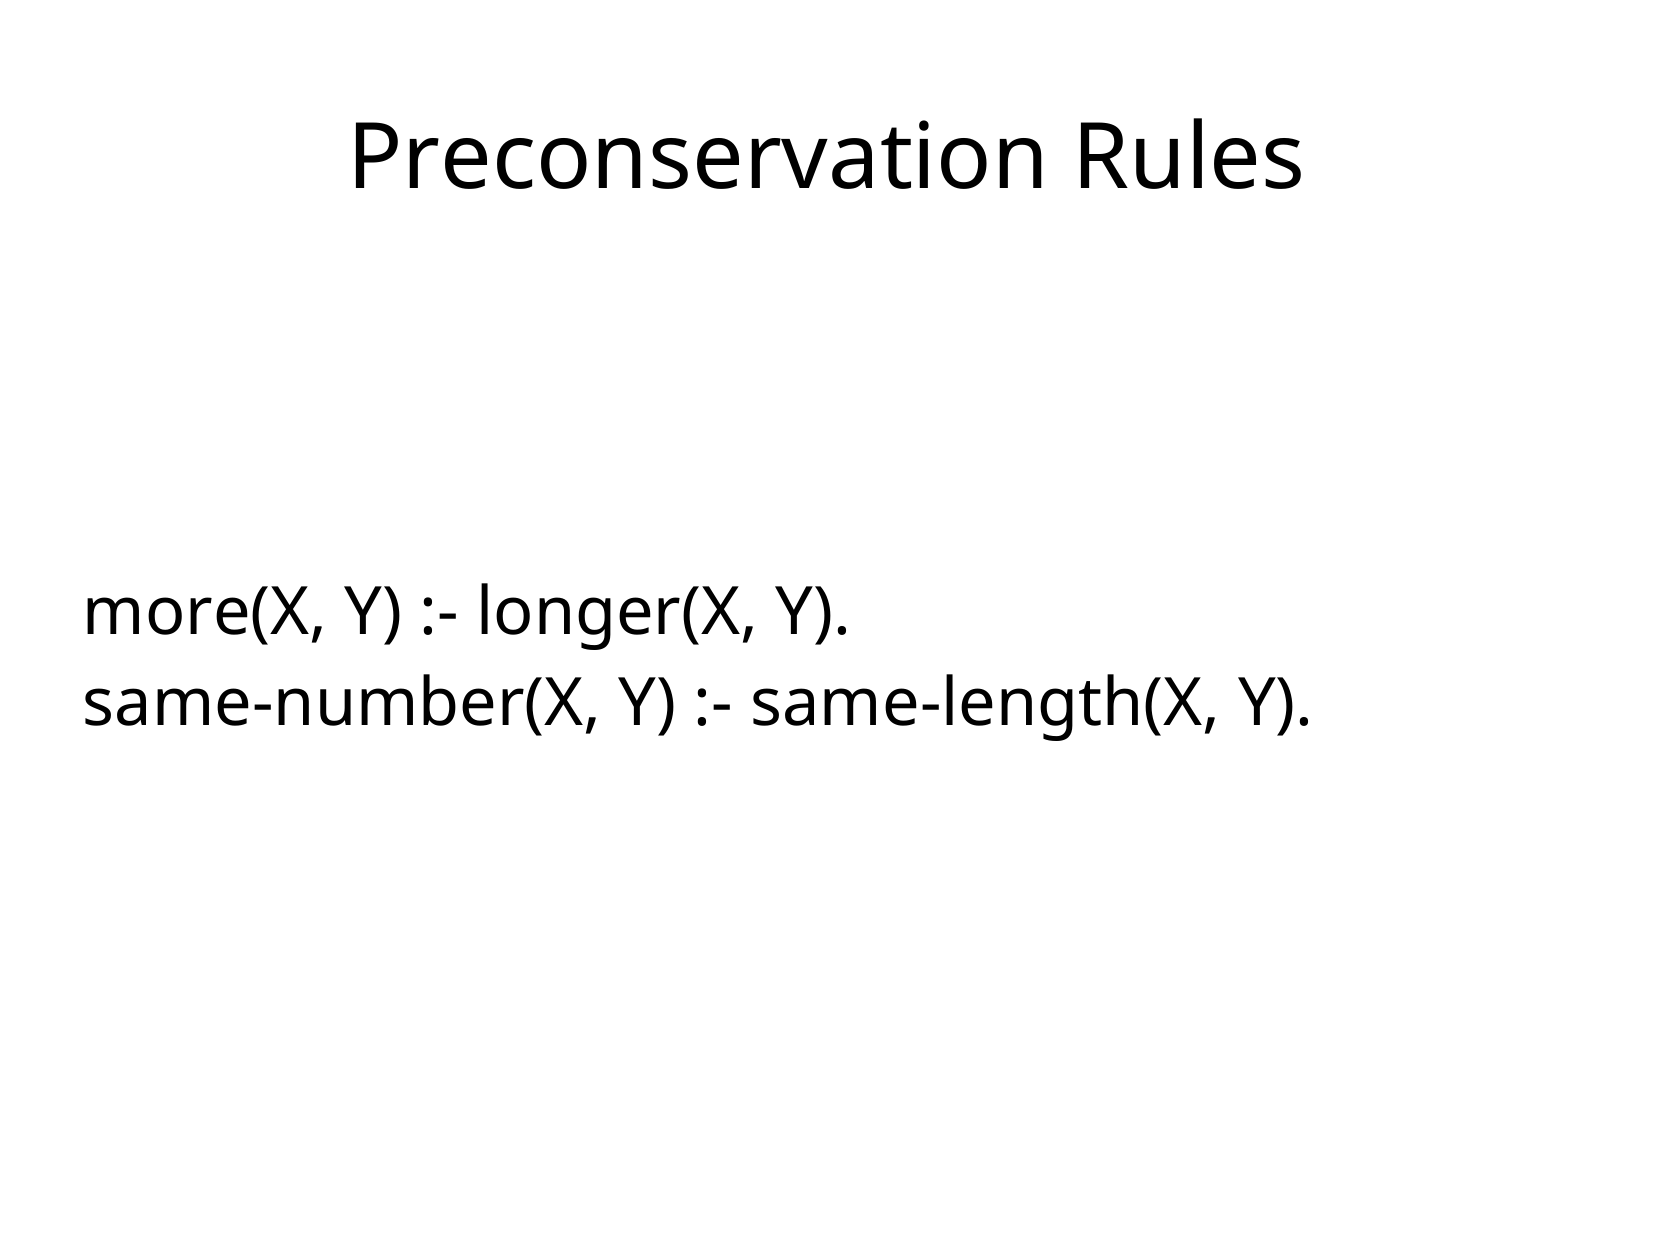

# Preconservation Rules
more(X, Y) :- longer(X, Y).
same-number(X, Y) :- same-length(X, Y).